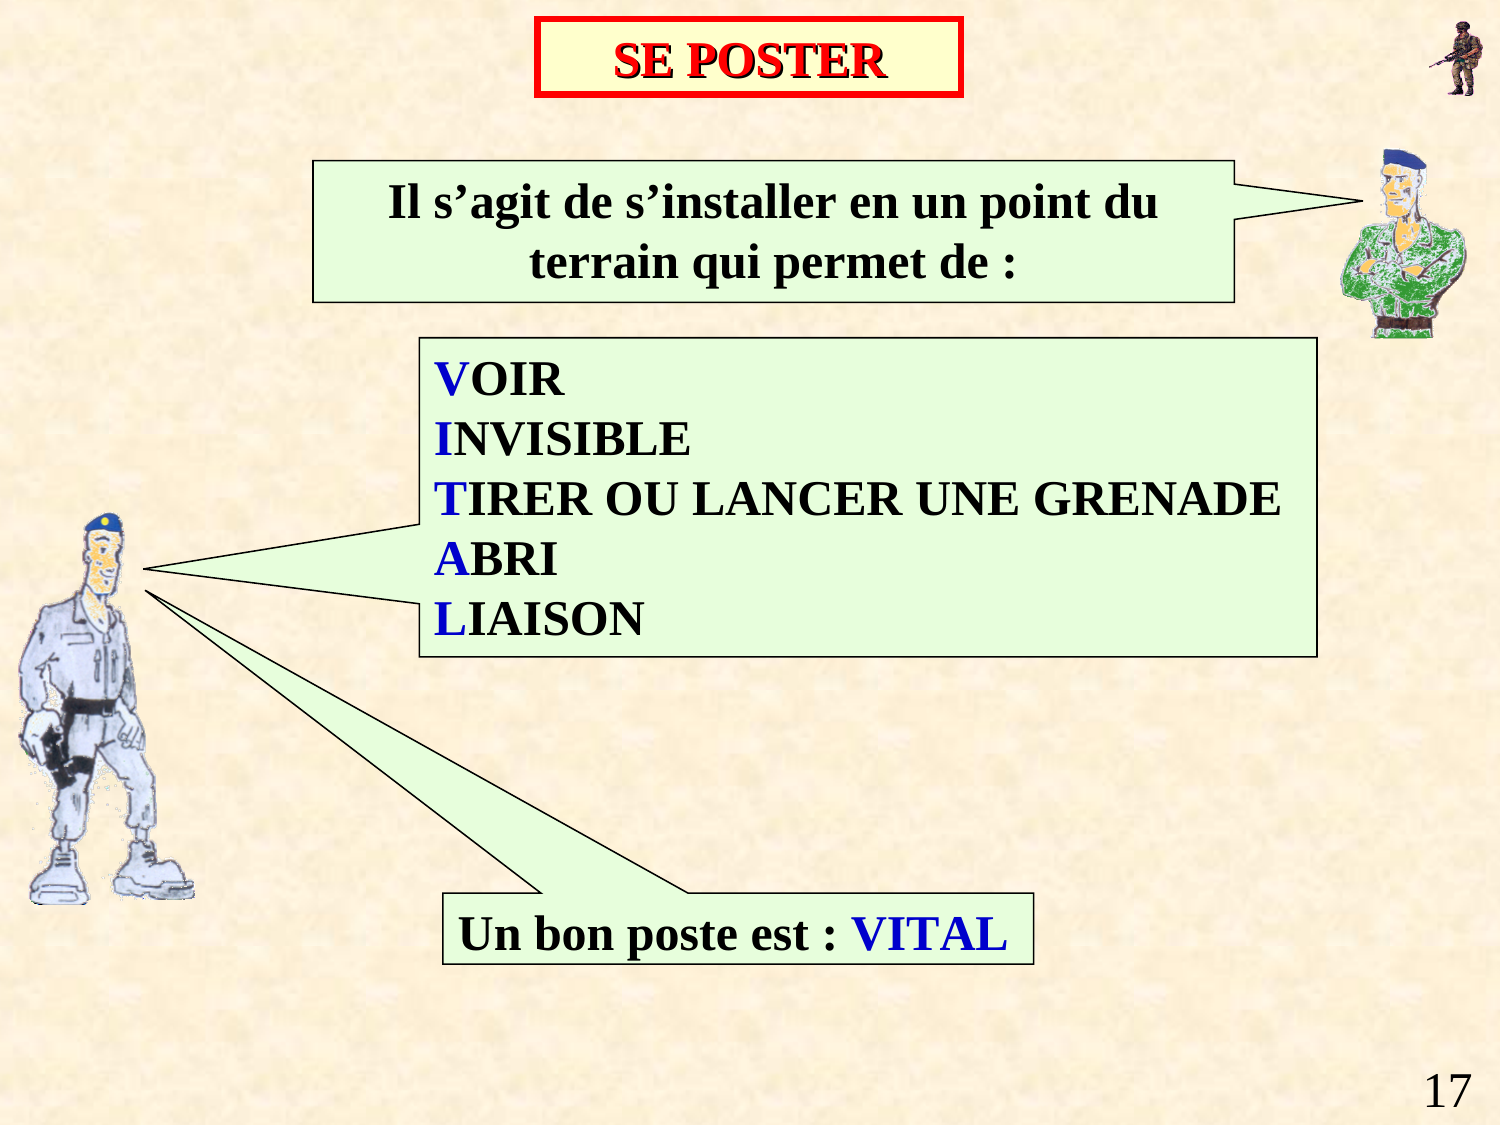

SE POSTER
Il s’agit de s’installer en un point du terrain qui permet de :
VOIR
INVISIBLE
TIRER OU LANCER UNE GRENADE
ABRI
LIAISON
Un bon poste est : VITAL
17